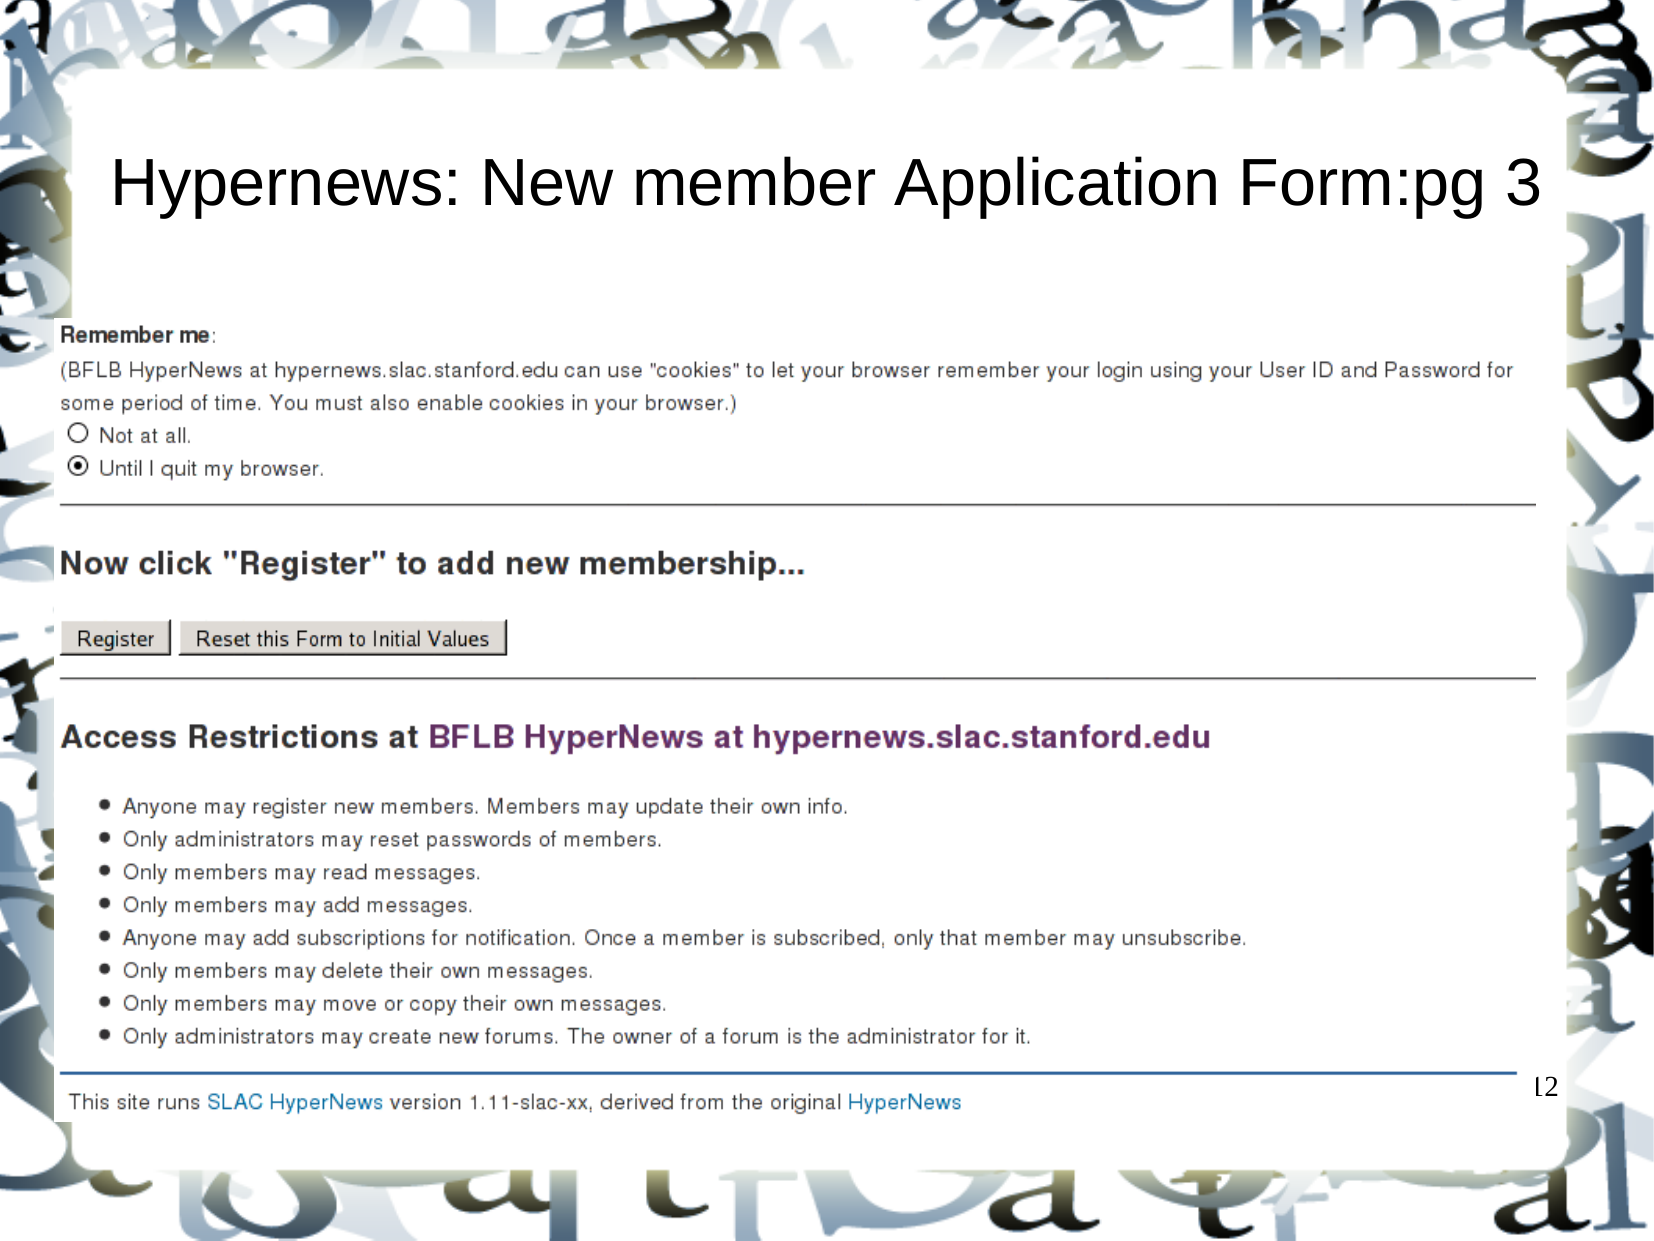

# Hypernews: New member Application Form:pg 3
12